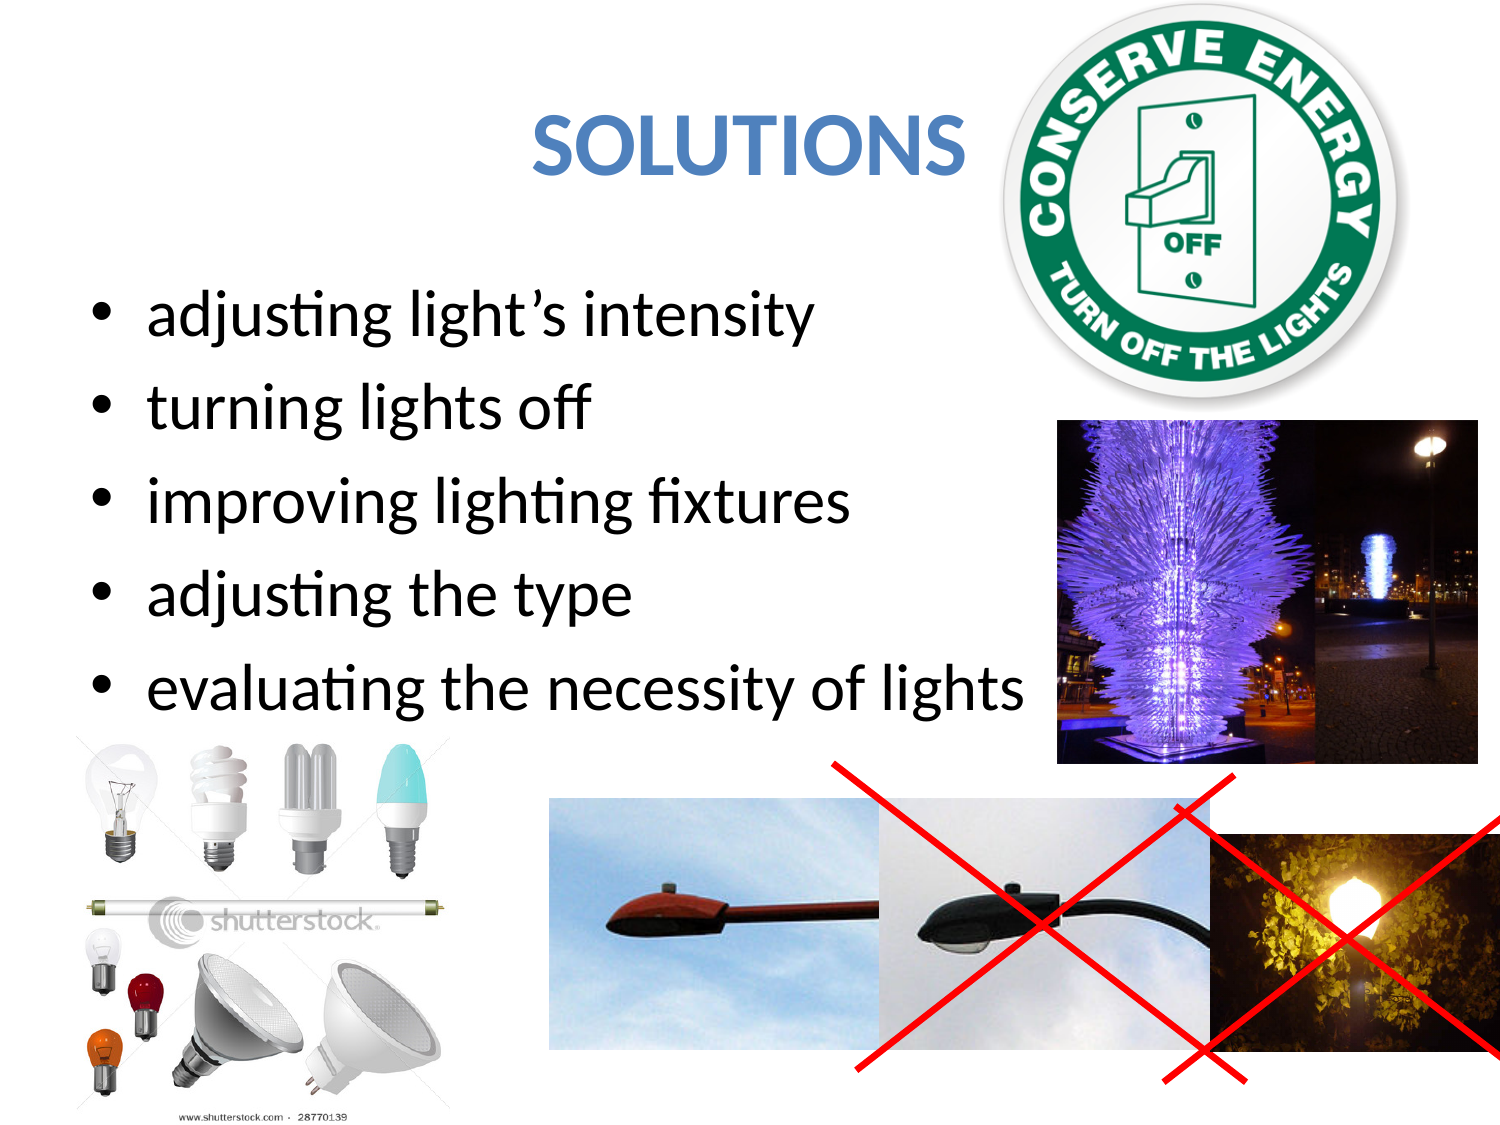

# Solutions
adjusting light’s intensity
turning lights off
improving lighting fixtures
adjusting the type
evaluating the necessity of lights